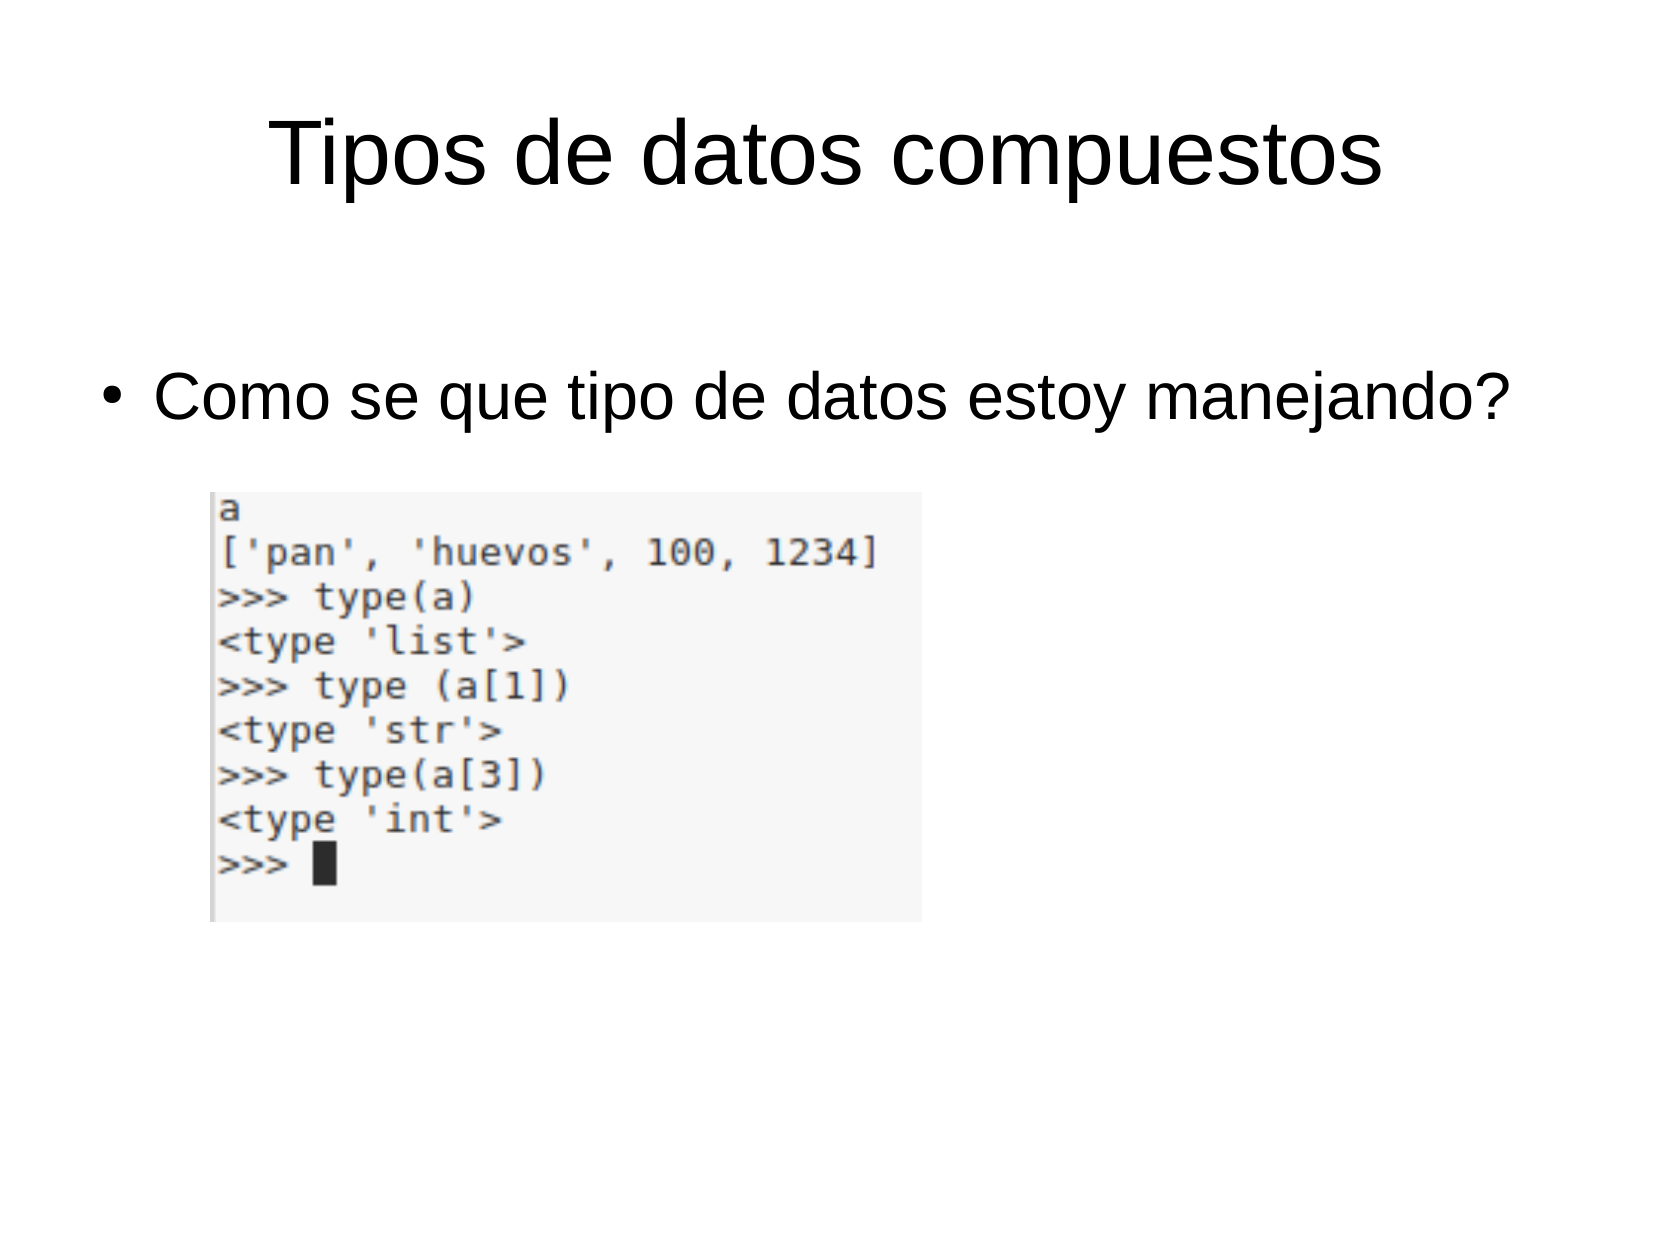

# Tipos de datos compuestos
Como se que tipo de datos estoy manejando?